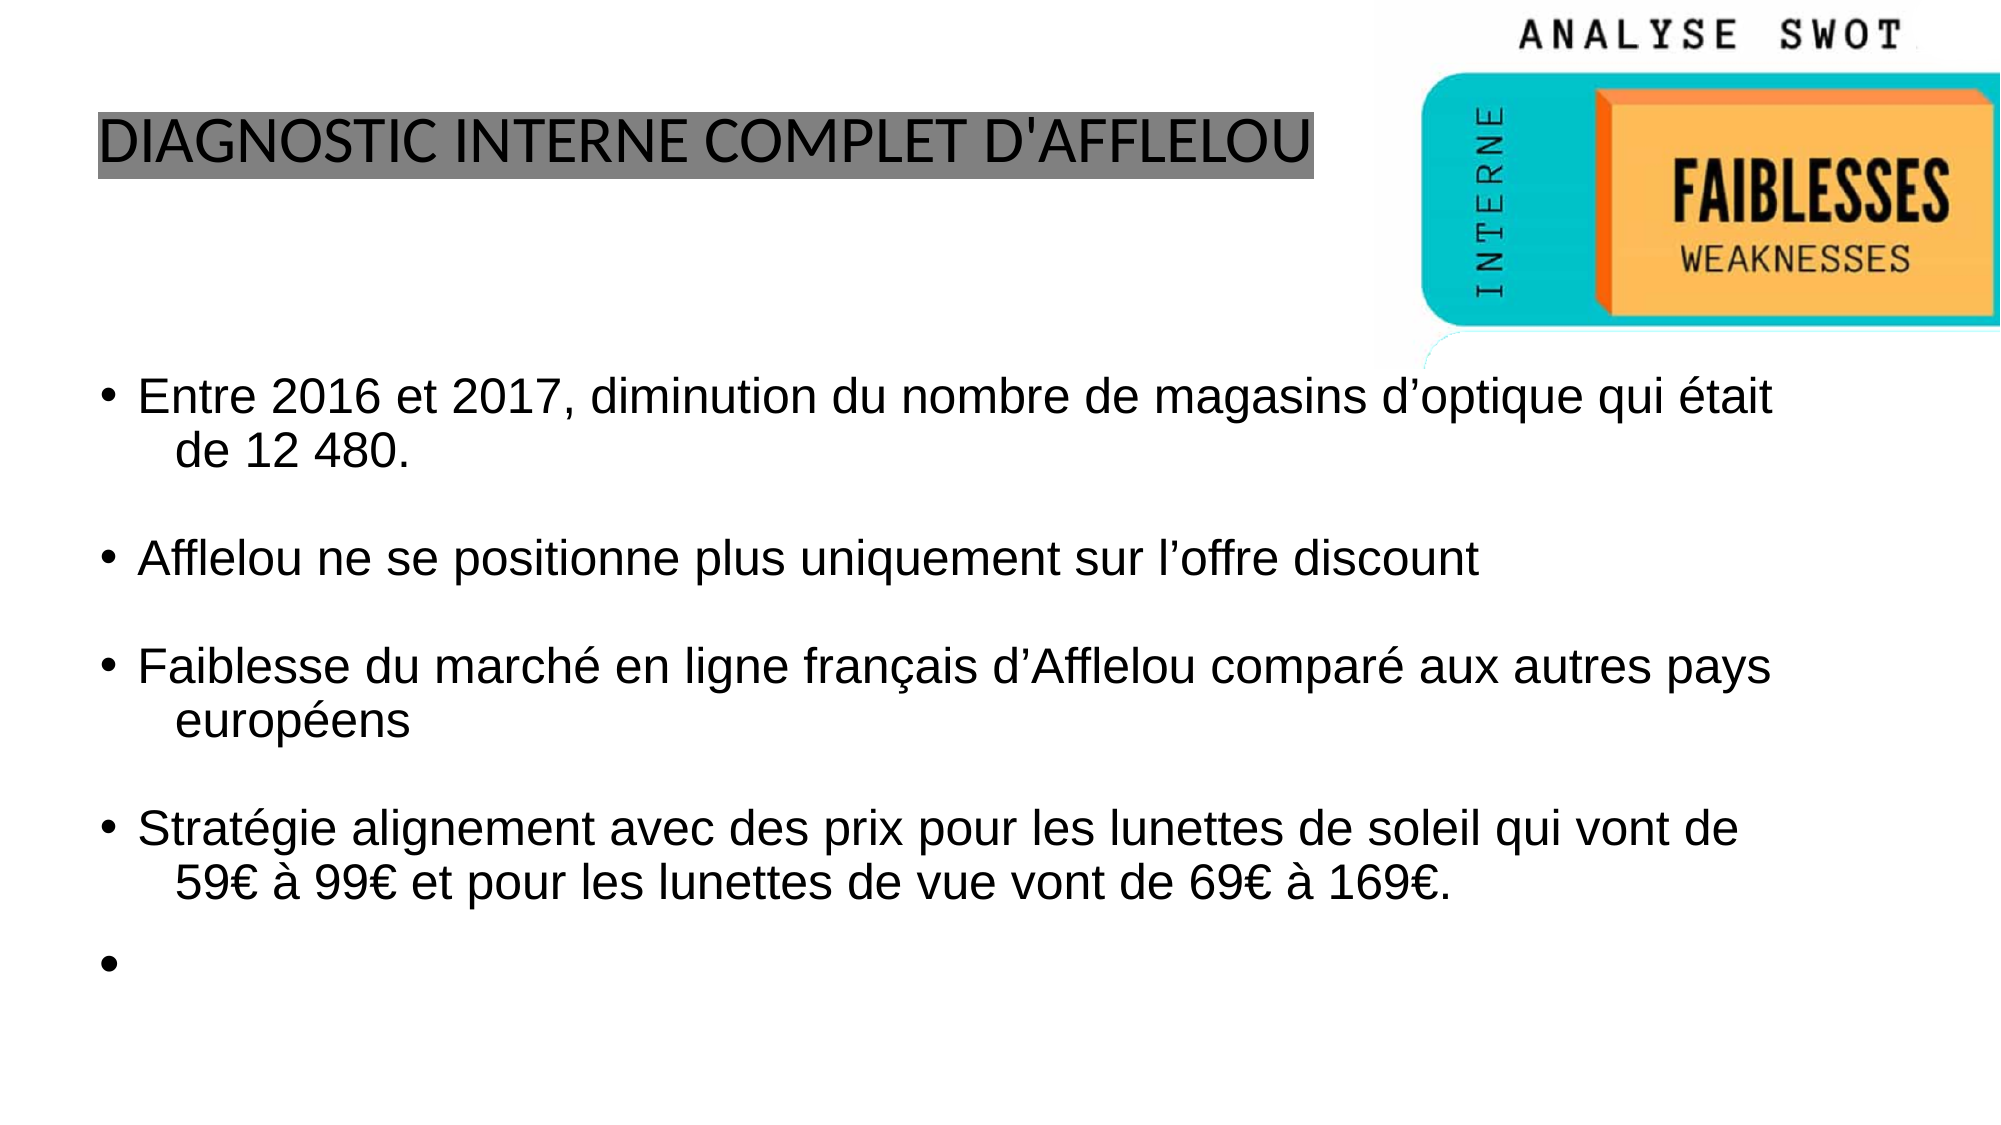

Diagnostic interne complet d'Afflelou
# Entre 2016 et 2017, diminution du nombre de magasins d’optique qui était de 12 480.
Afflelou ne se positionne plus uniquement sur l’offre discount
Faiblesse du marché en ligne français d’Afflelou comparé aux autres pays européens
Stratégie alignement avec des prix pour les lunettes de soleil qui vont de 59€ à 99€ et pour les lunettes de vue vont de 69€ à 169€.